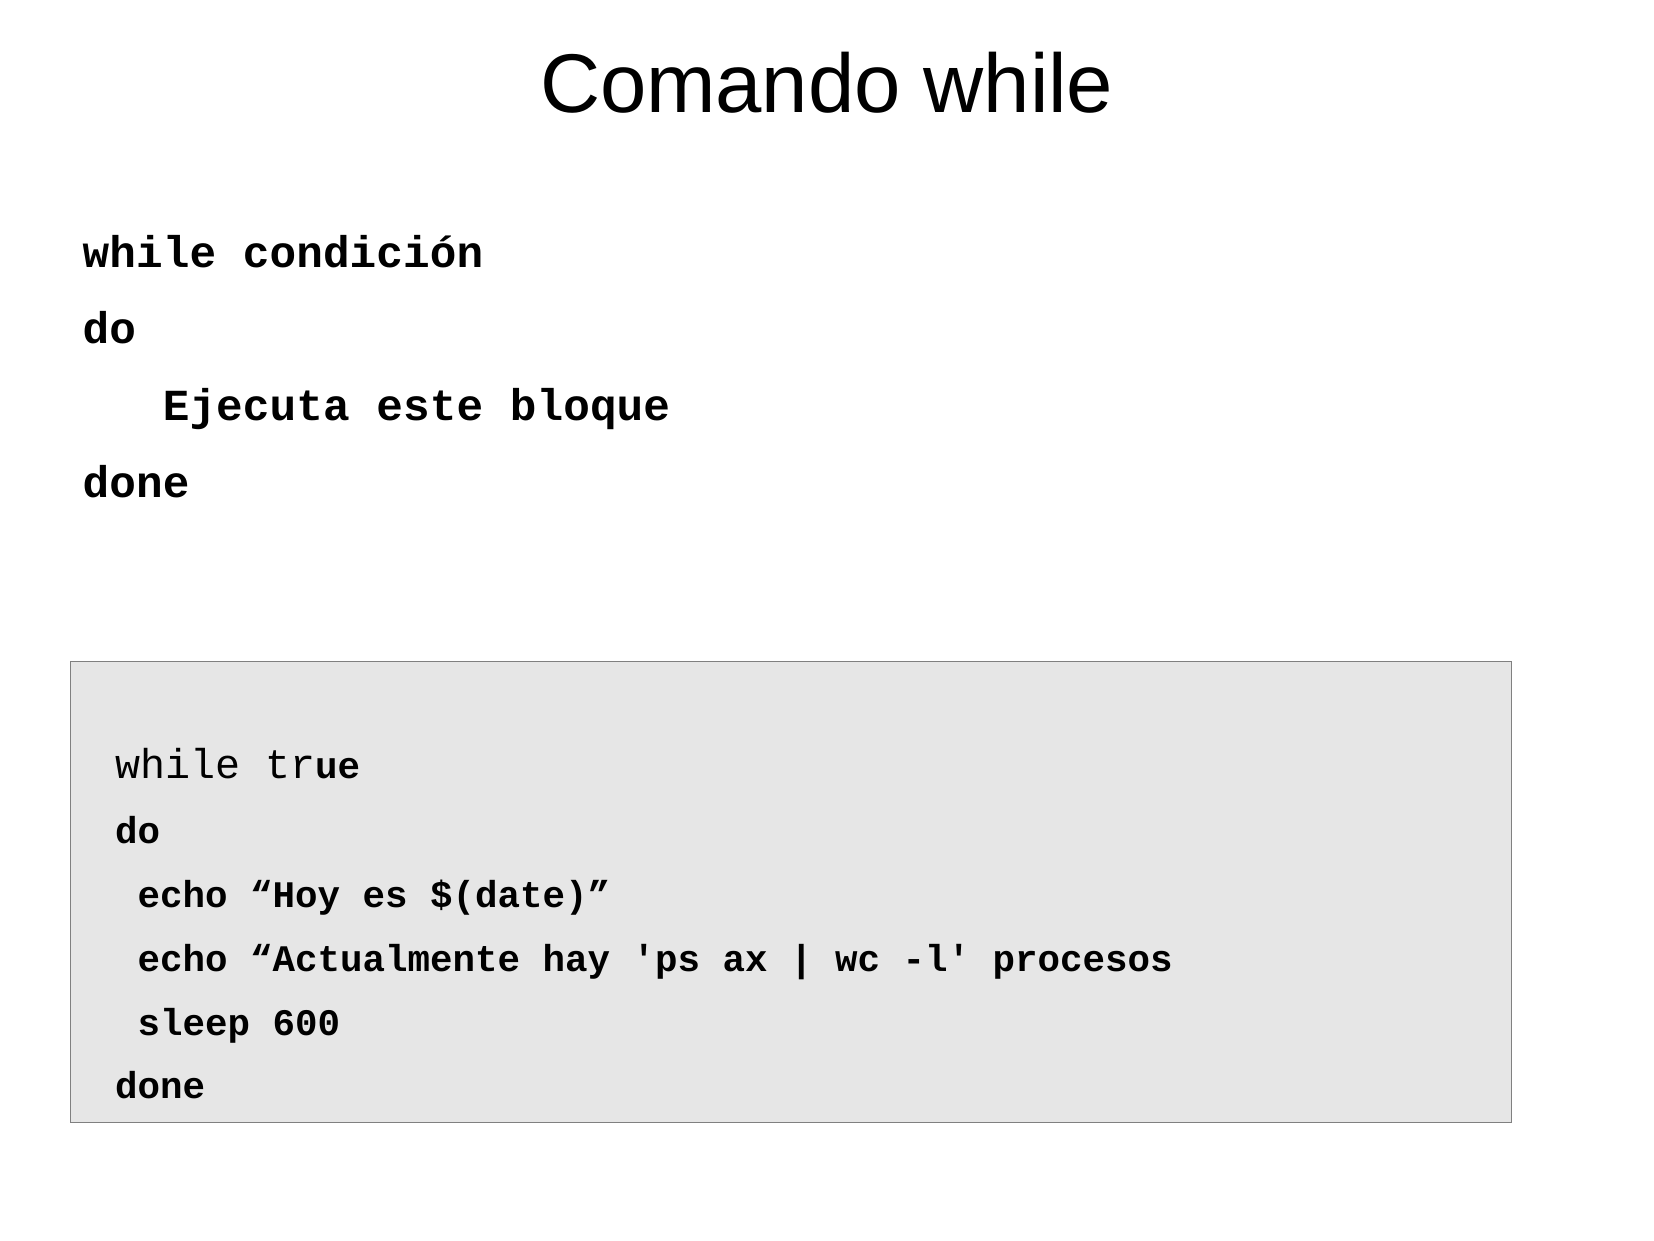

# Comando while
while condición
do
 Ejecuta este bloque
done
while true
do
 echo “Hoy es $(date)”
 echo “Actualmente hay 'ps ax | wc -l' procesos
 sleep 600
done